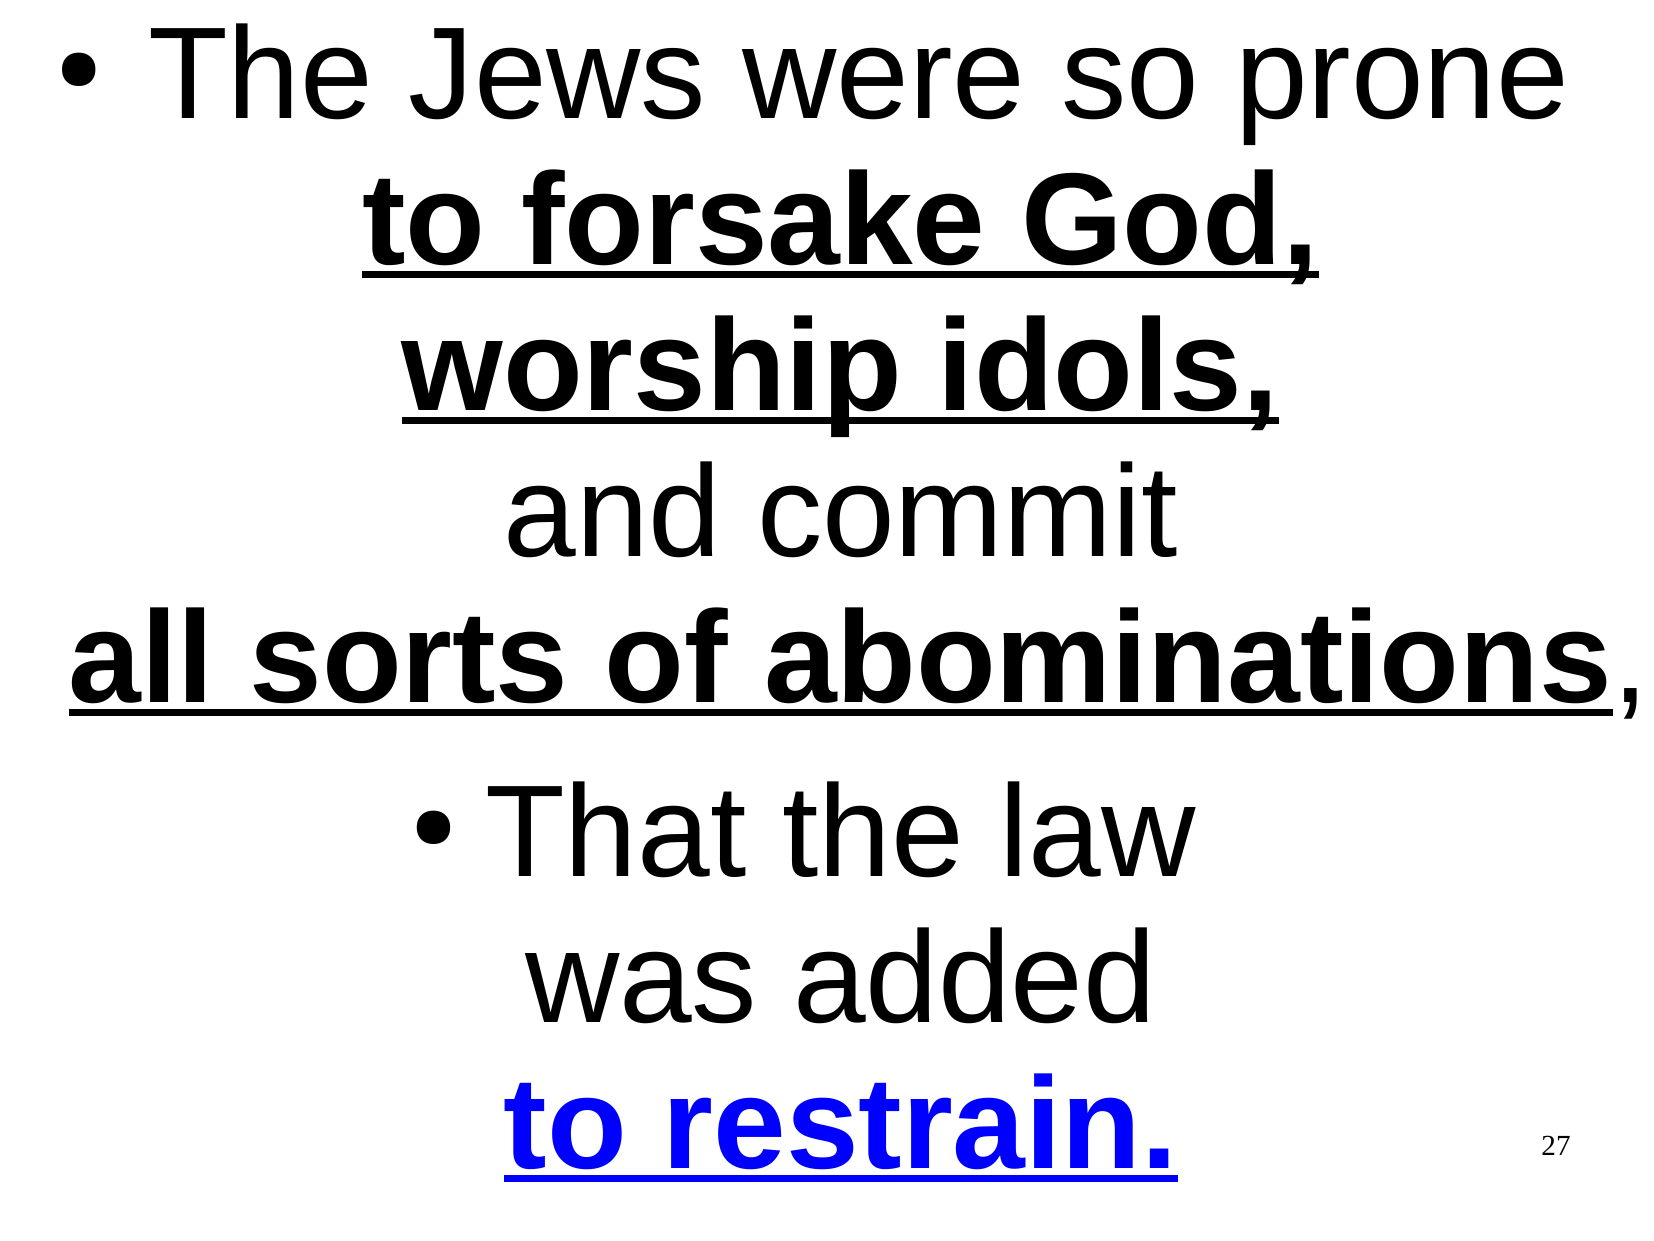

# The Jews were so prone to forsake God, worship idols, and commit all sorts of abominations,
That the law
was added
to restrain.
27